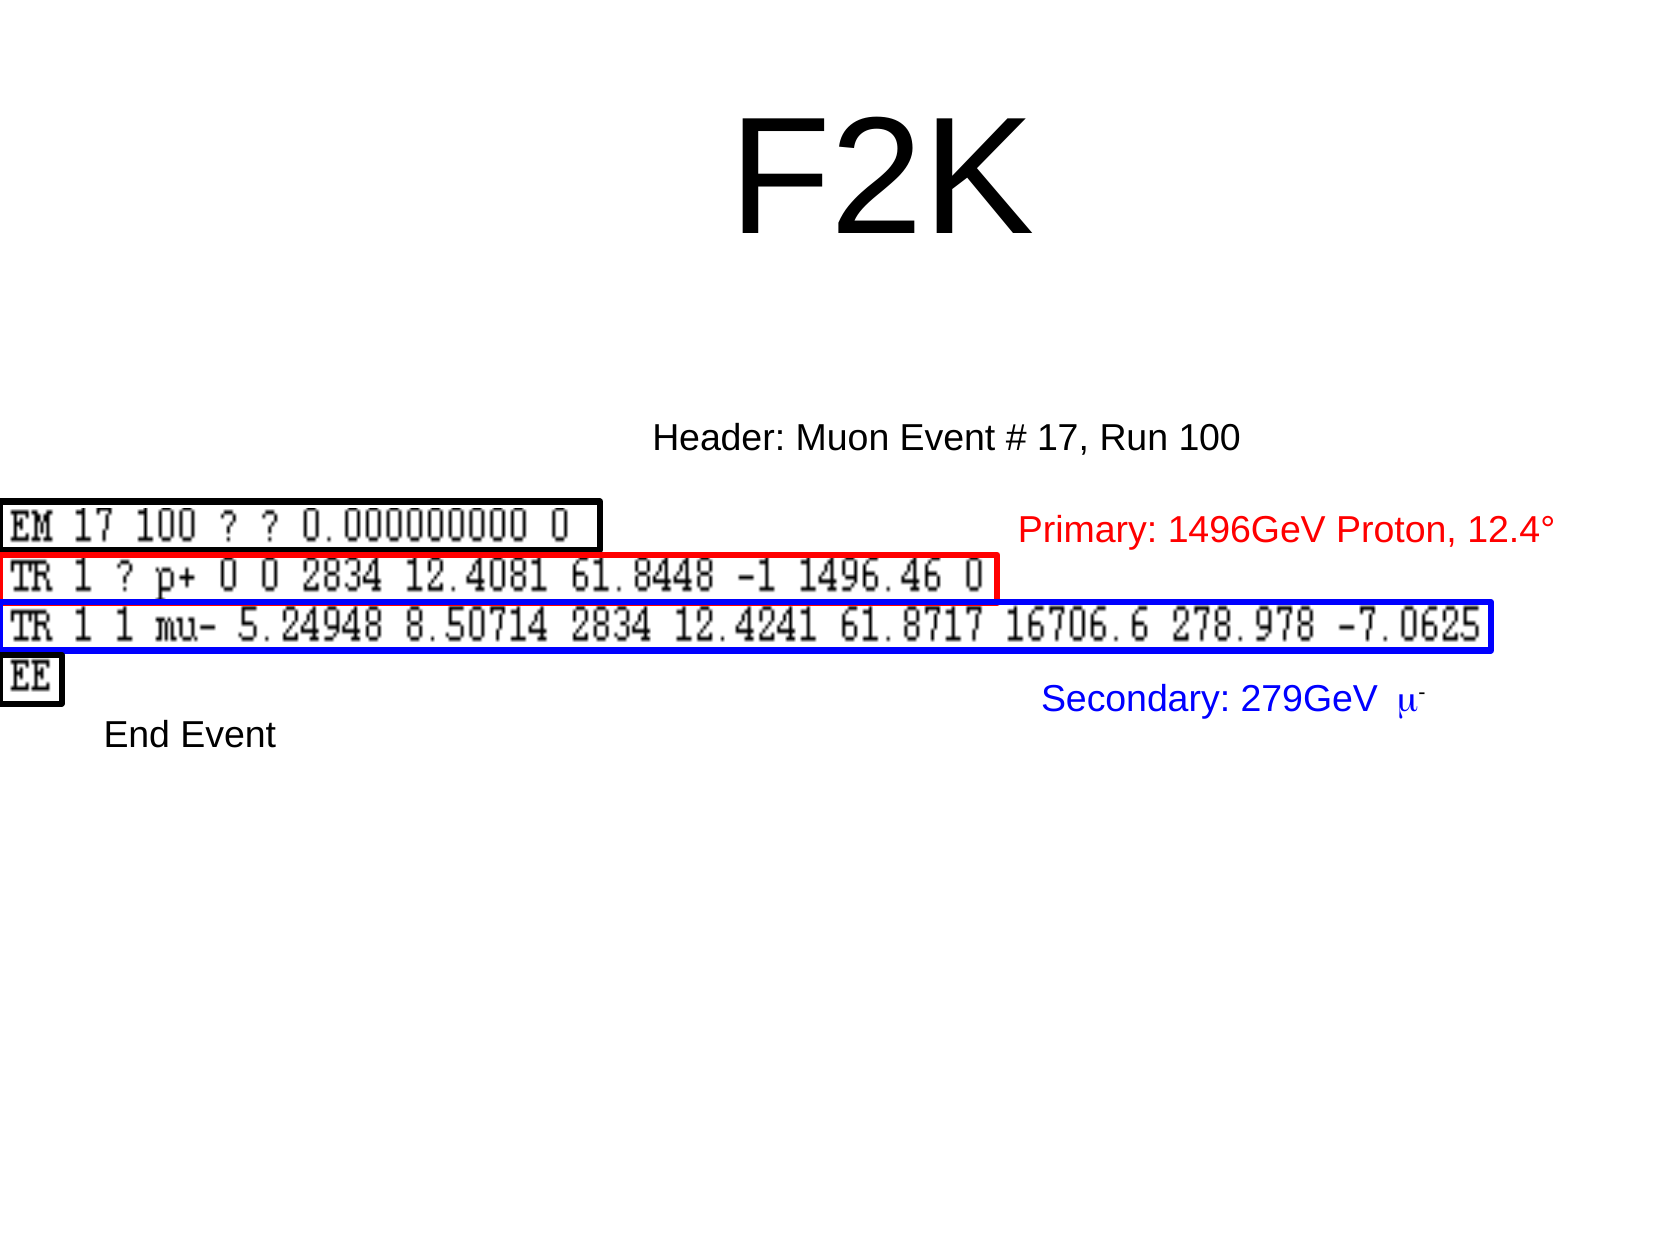

F2K
Header: Muon Event # 17, Run 100
Primary: 1496GeV Proton, 12.4°
Secondary: 279GeV m-
End Event